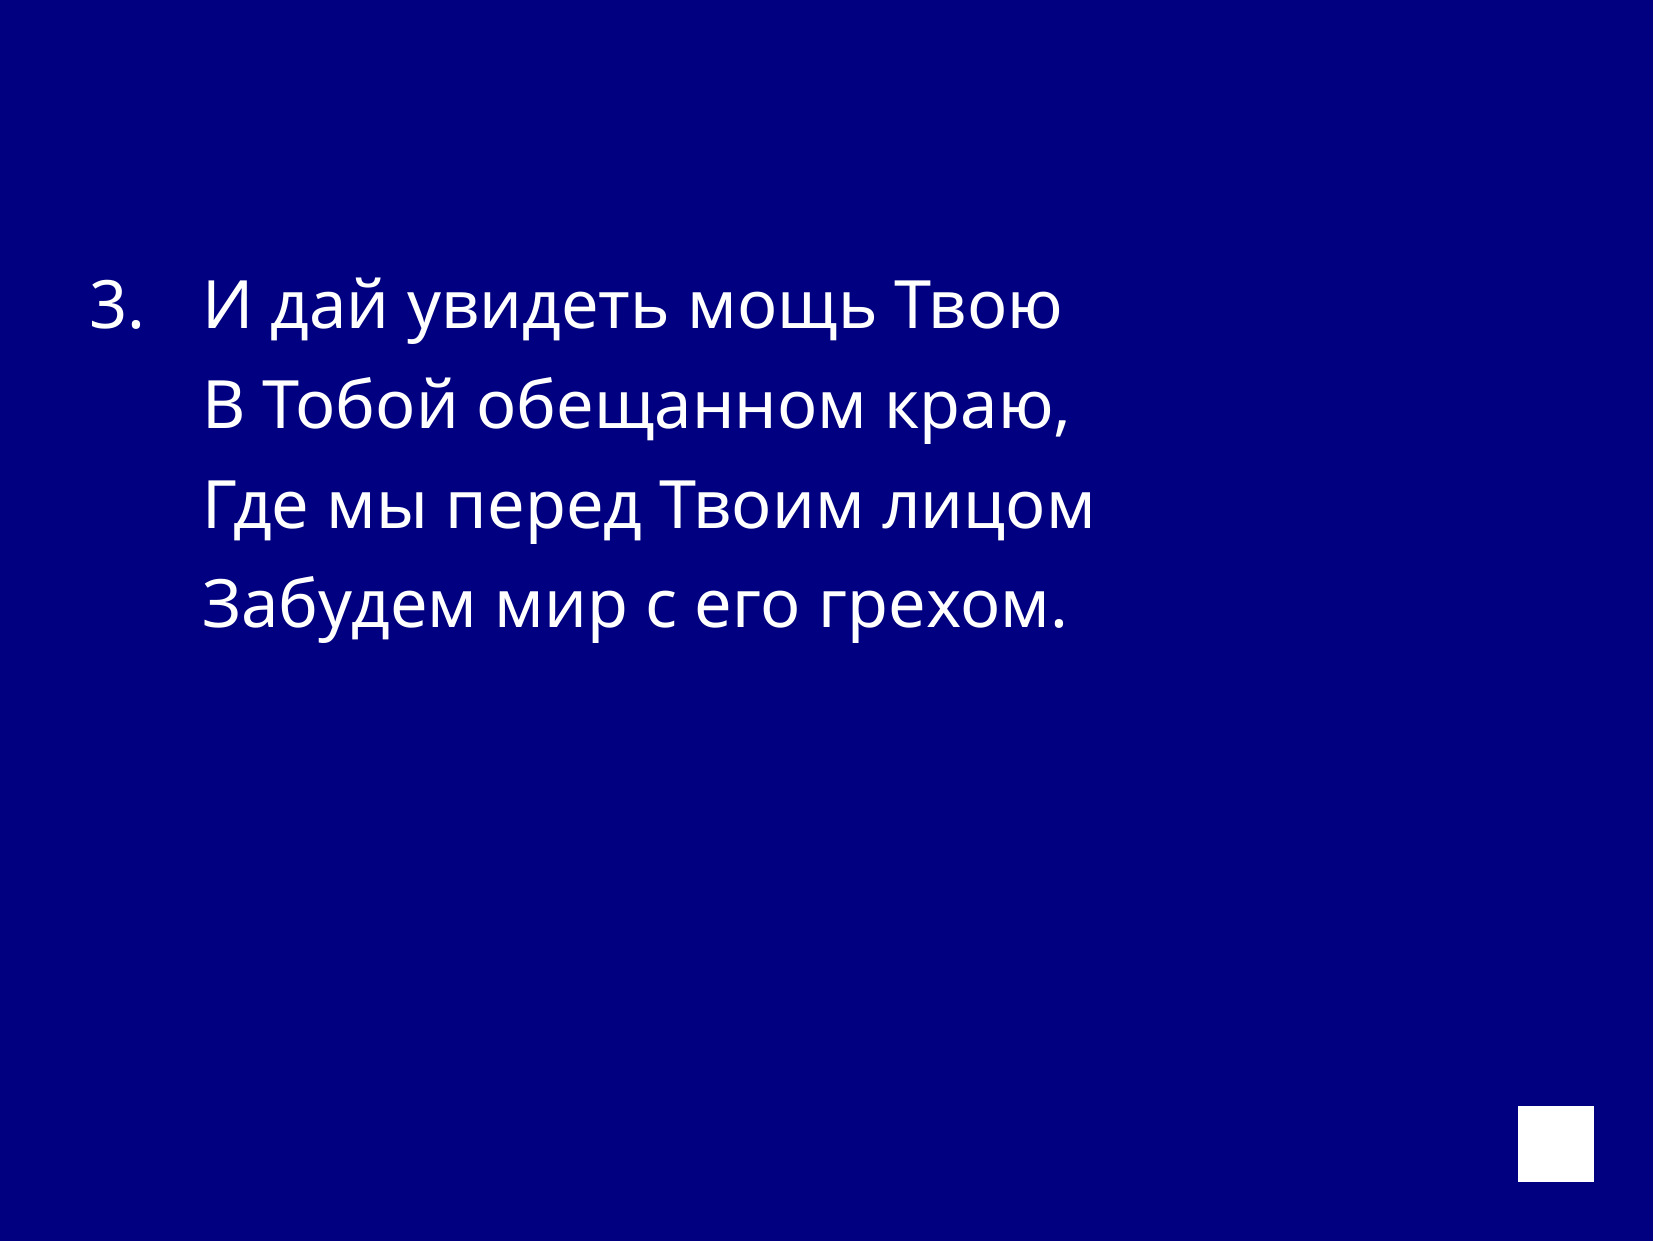

3.	И дай увидеть мощь Твою
	В Тобой обещанном краю,
	Где мы перед Твоим лицом
	Забудем мир с его грехом.